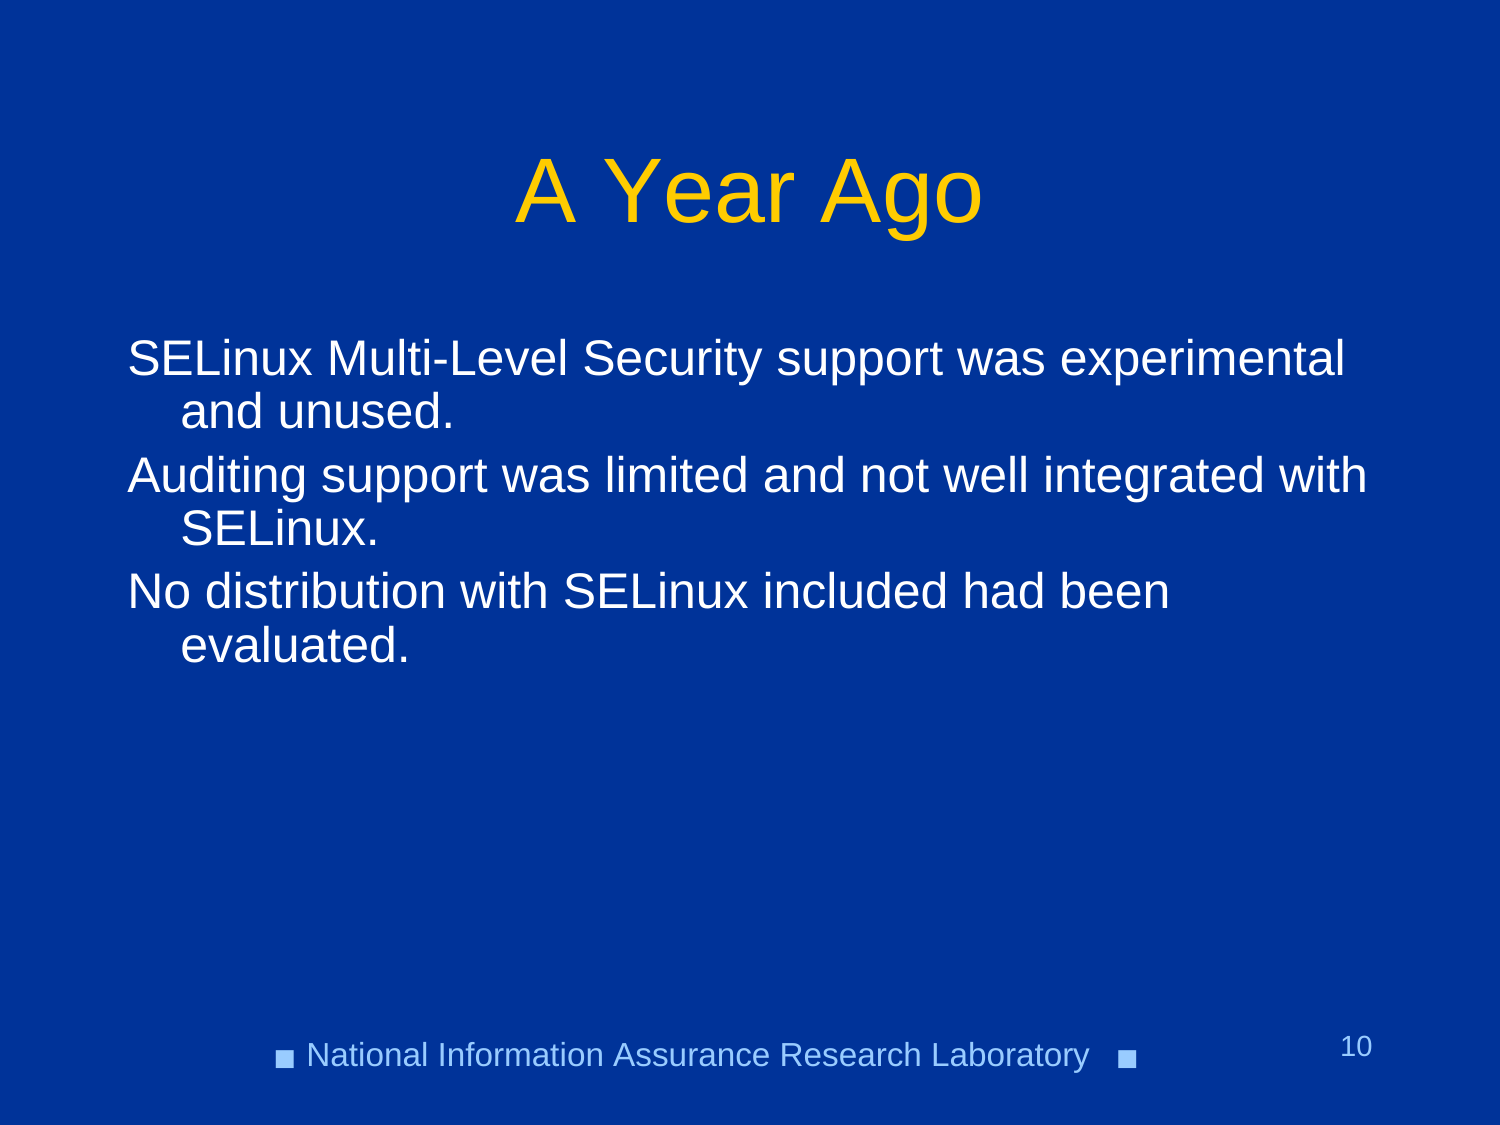

# A Year Ago
SELinux Multi-Level Security support was experimental and unused.
Auditing support was limited and not well integrated with SELinux.
No distribution with SELinux included had been evaluated.